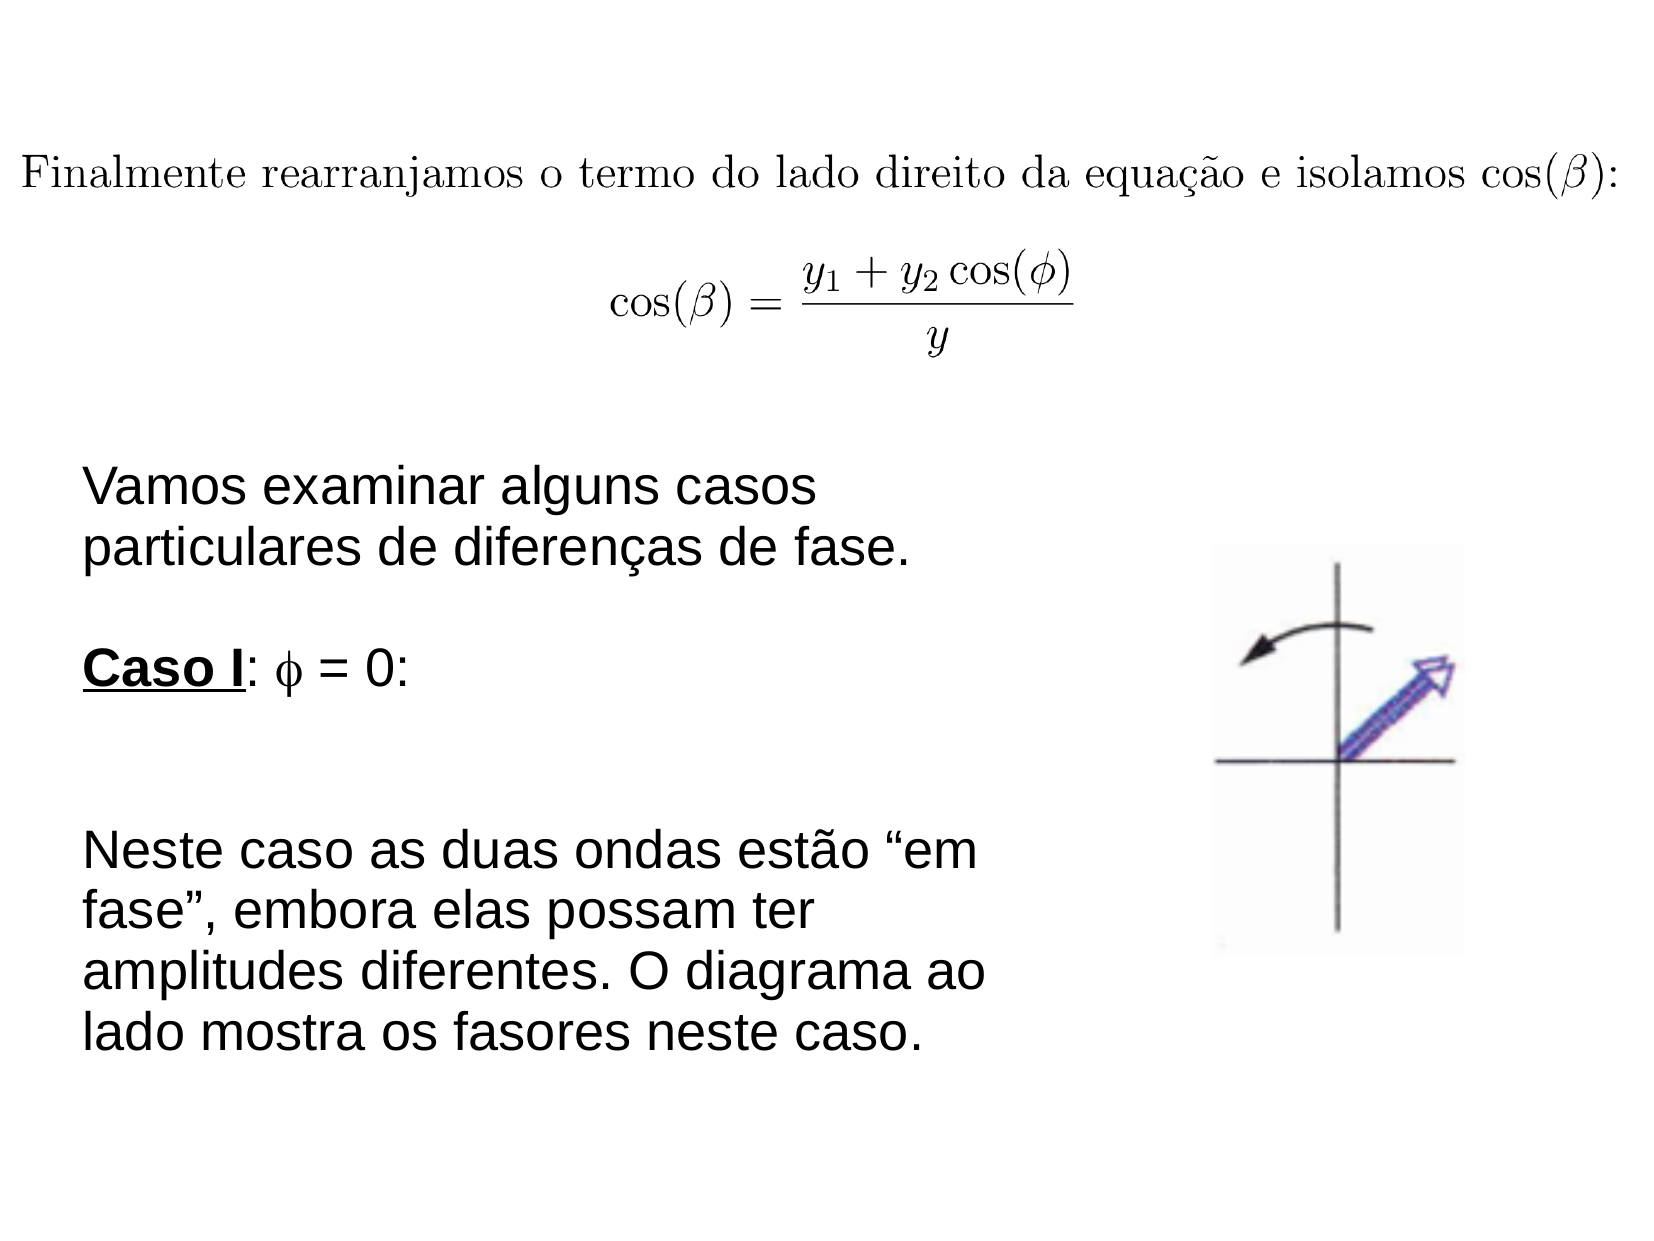

# Vamos examinar alguns casos particulares de diferenças de fase.
Caso I: f = 0:
Neste caso as duas ondas estão “em fase”, embora elas possam ter amplitudes diferentes. O diagrama ao lado mostra os fasores neste caso.